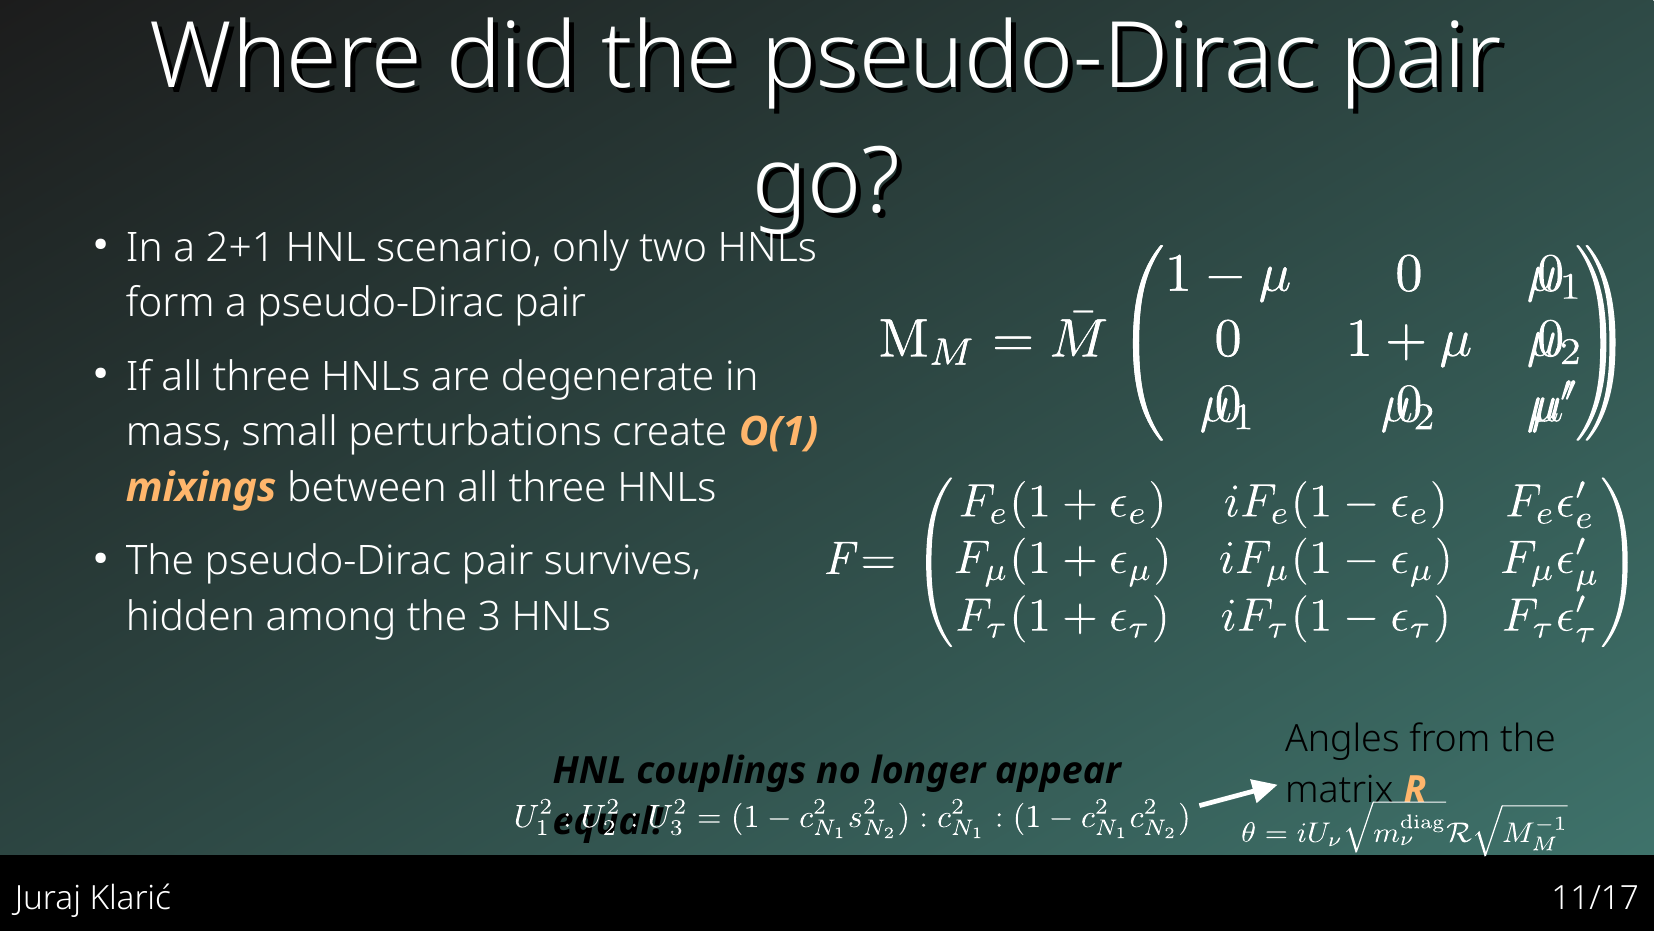

# Where did the pseudo-Dirac pair go?
In a 2+1 HNL scenario, only two HNLs form a pseudo-Dirac pair
If all three HNLs are degenerate in mass, small perturbations create O(1) mixings between all three HNLs
The pseudo-Dirac pair survives, hidden among the 3 HNLs
Angles from the matrix R
HNL couplings no longer appear equal!